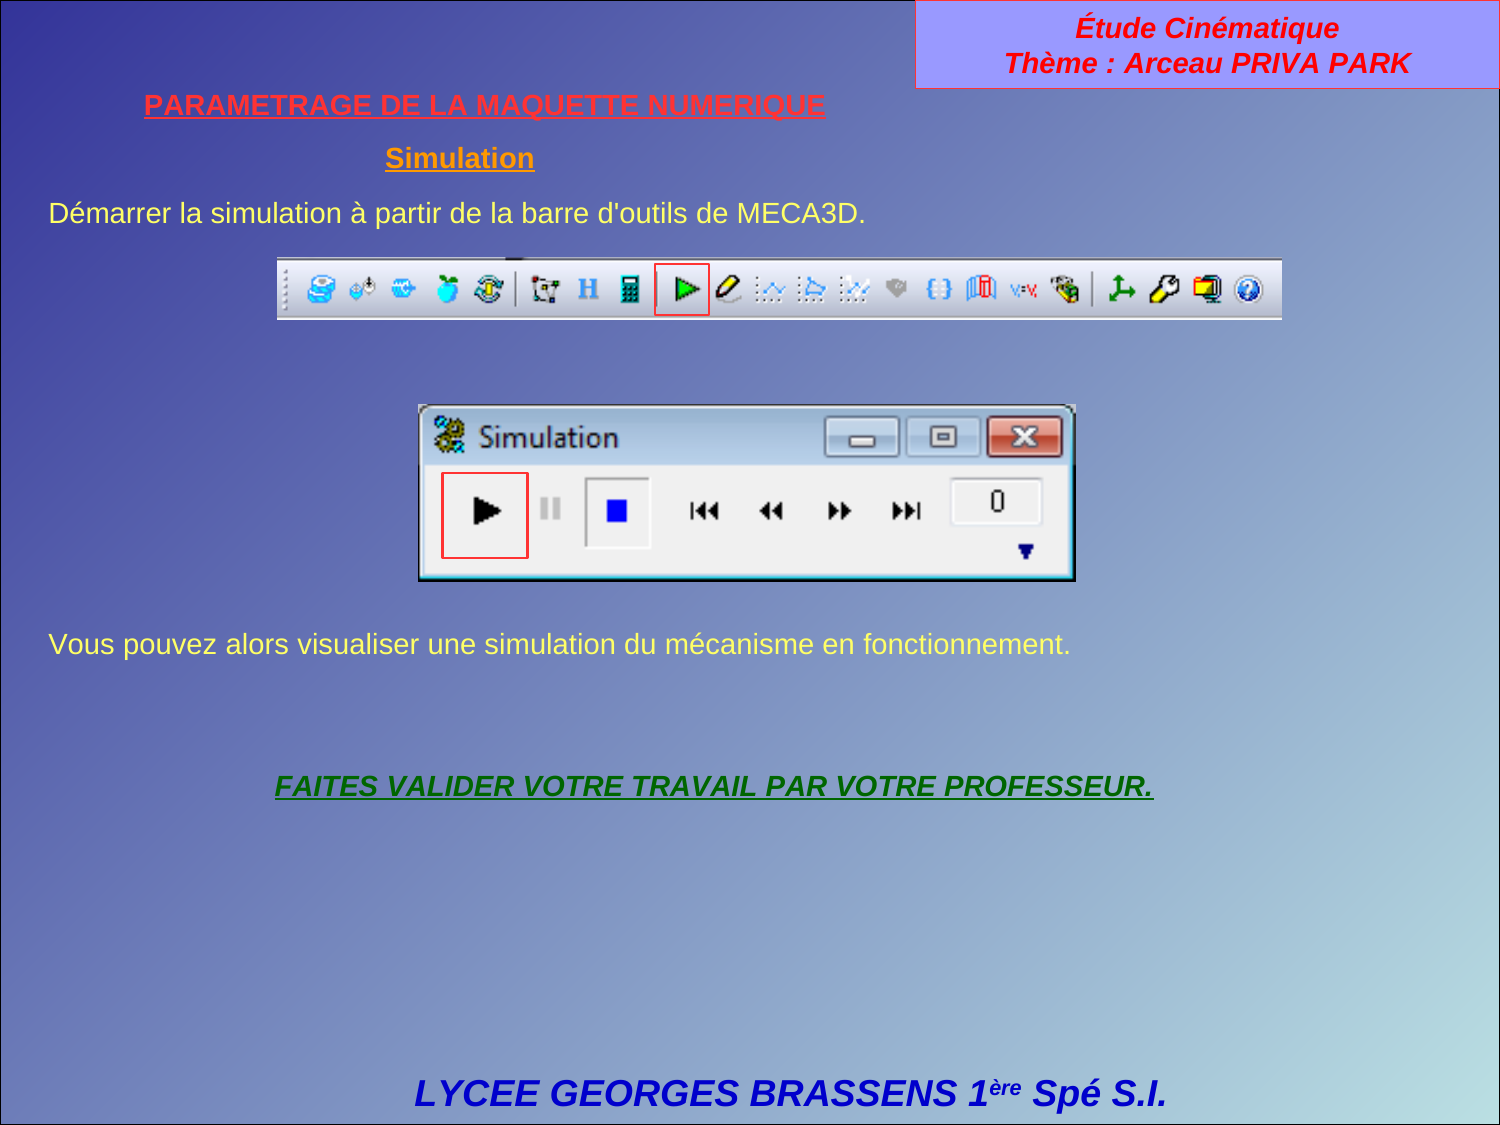

PARAMETRAGE DE LA MAQUETTE NUMERIQUE
Simulation
Démarrer la simulation à partir de la barre d'outils de MECA3D.
Vous pouvez alors visualiser une simulation du mécanisme en fonctionnement.
FAITES VALIDER VOTRE TRAVAIL PAR VOTRE PROFESSEUR.